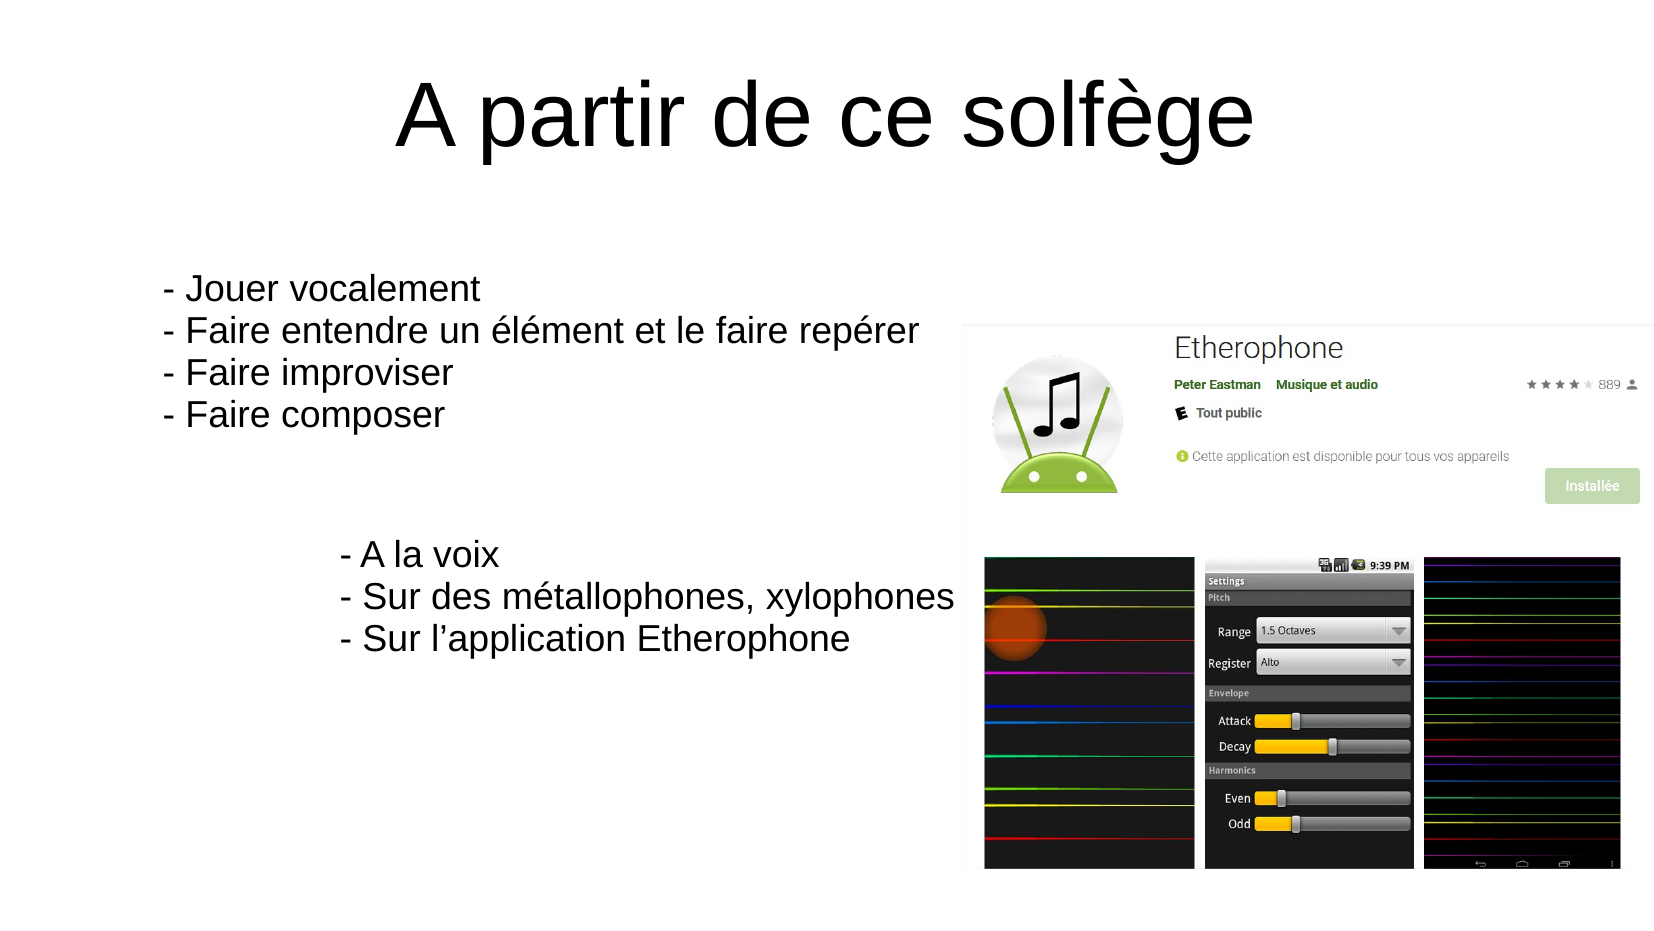

# A partir de ce solfège
- Jouer vocalement
- Faire entendre un élément et le faire repérer
- Faire improviser
- Faire composer
- A la voix
- Sur des métallophones, xylophones
- Sur l’application Etherophone